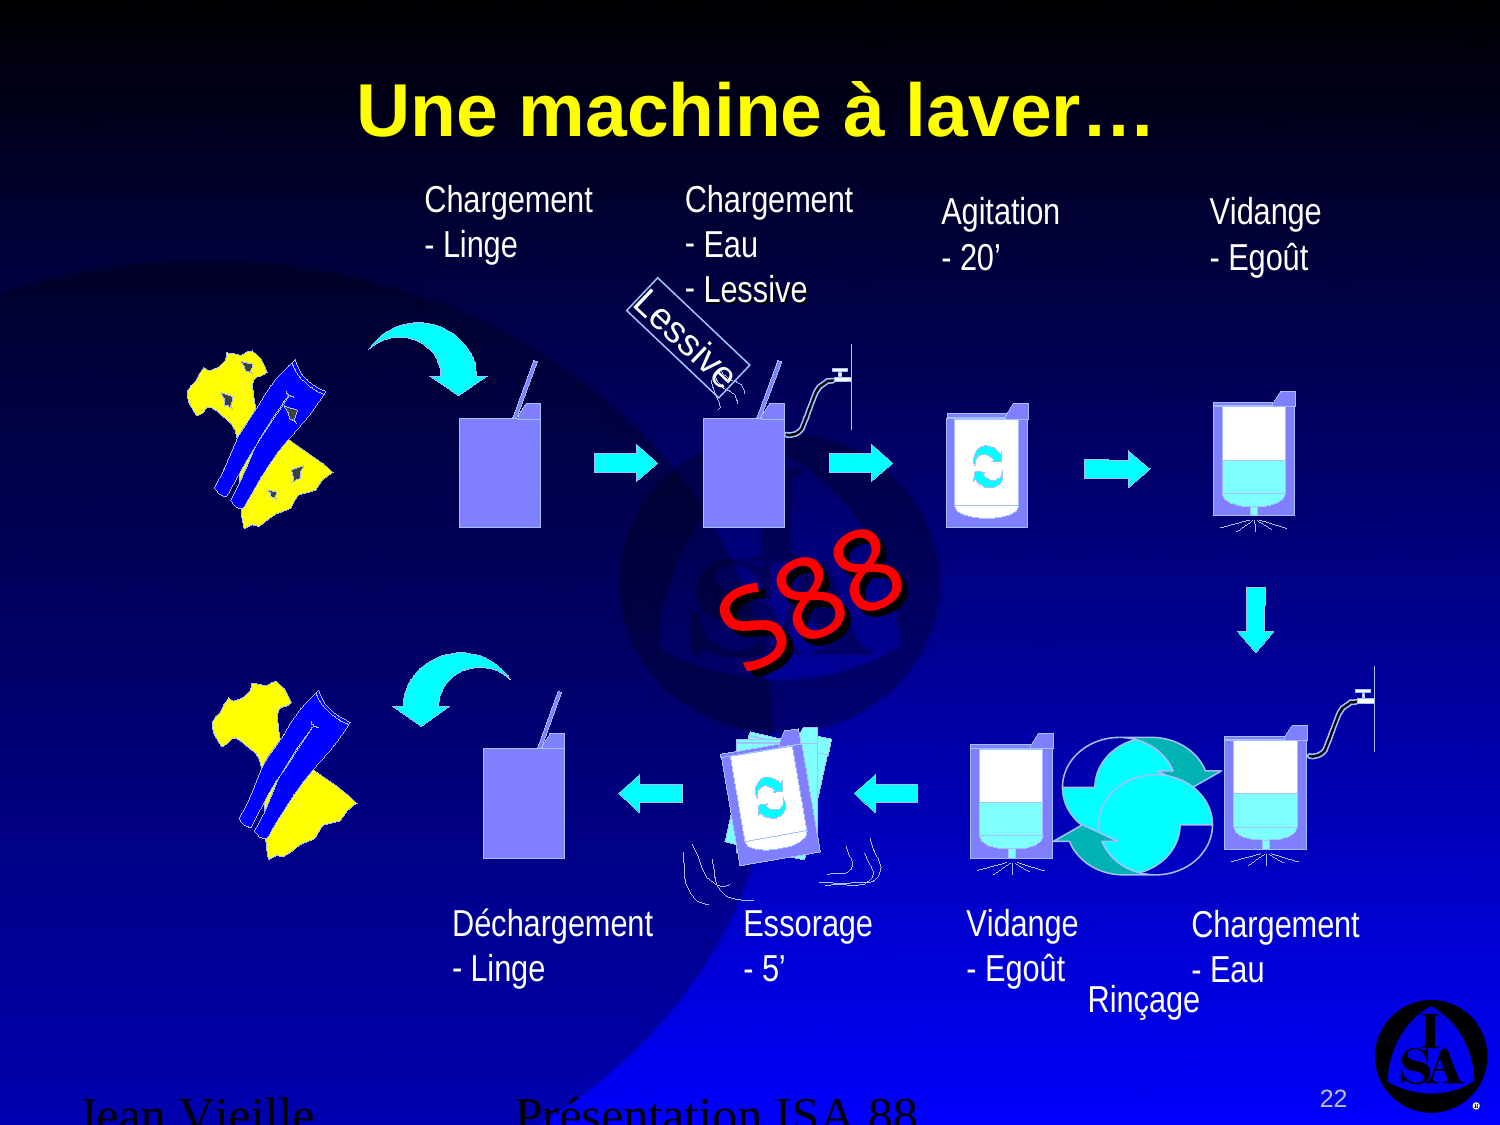

# Une machine à laver…
Chargement
- Linge
Chargement
 Eau
 Lessive
Agitation
- 20’
Vidange
- Egoût
Lessive
S88
Déchargement
 Linge
Essorage
- 5’
Vidange
- Egoût
Chargement
- Eau
Rinçage